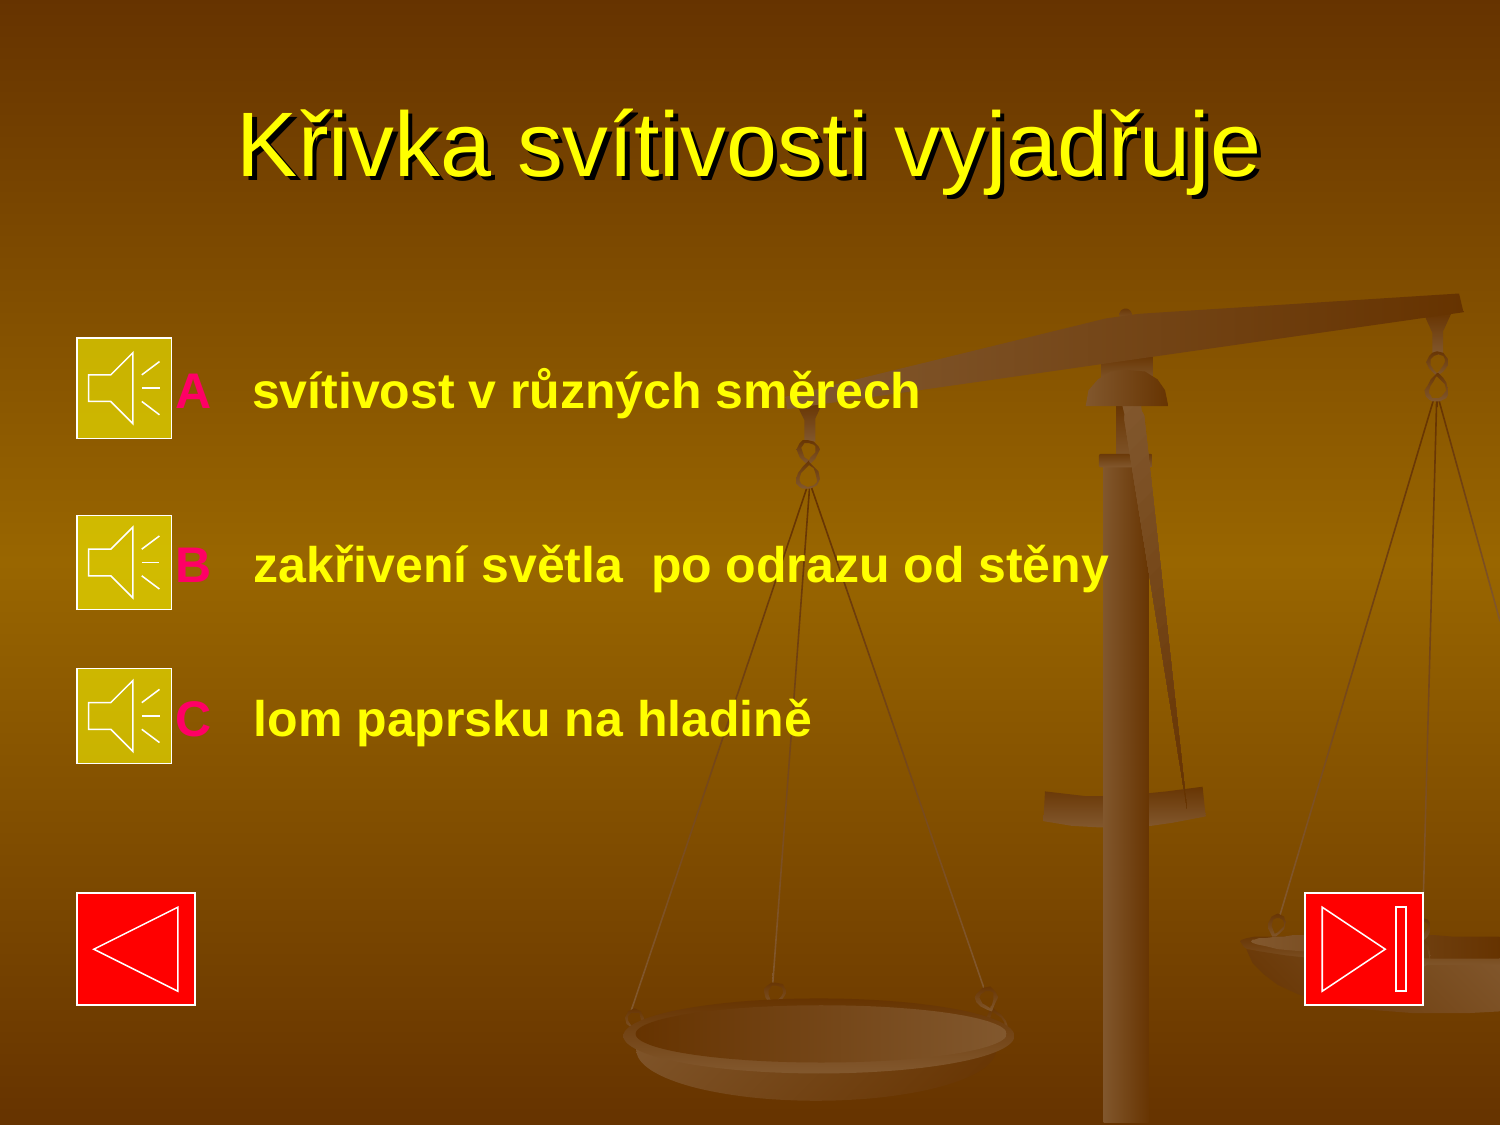

# Křivka svítivosti vyjadřuje
 A svítivost v různých směrech
 B zakřivení světla po odrazu od stěny
 C lom paprsku na hladině